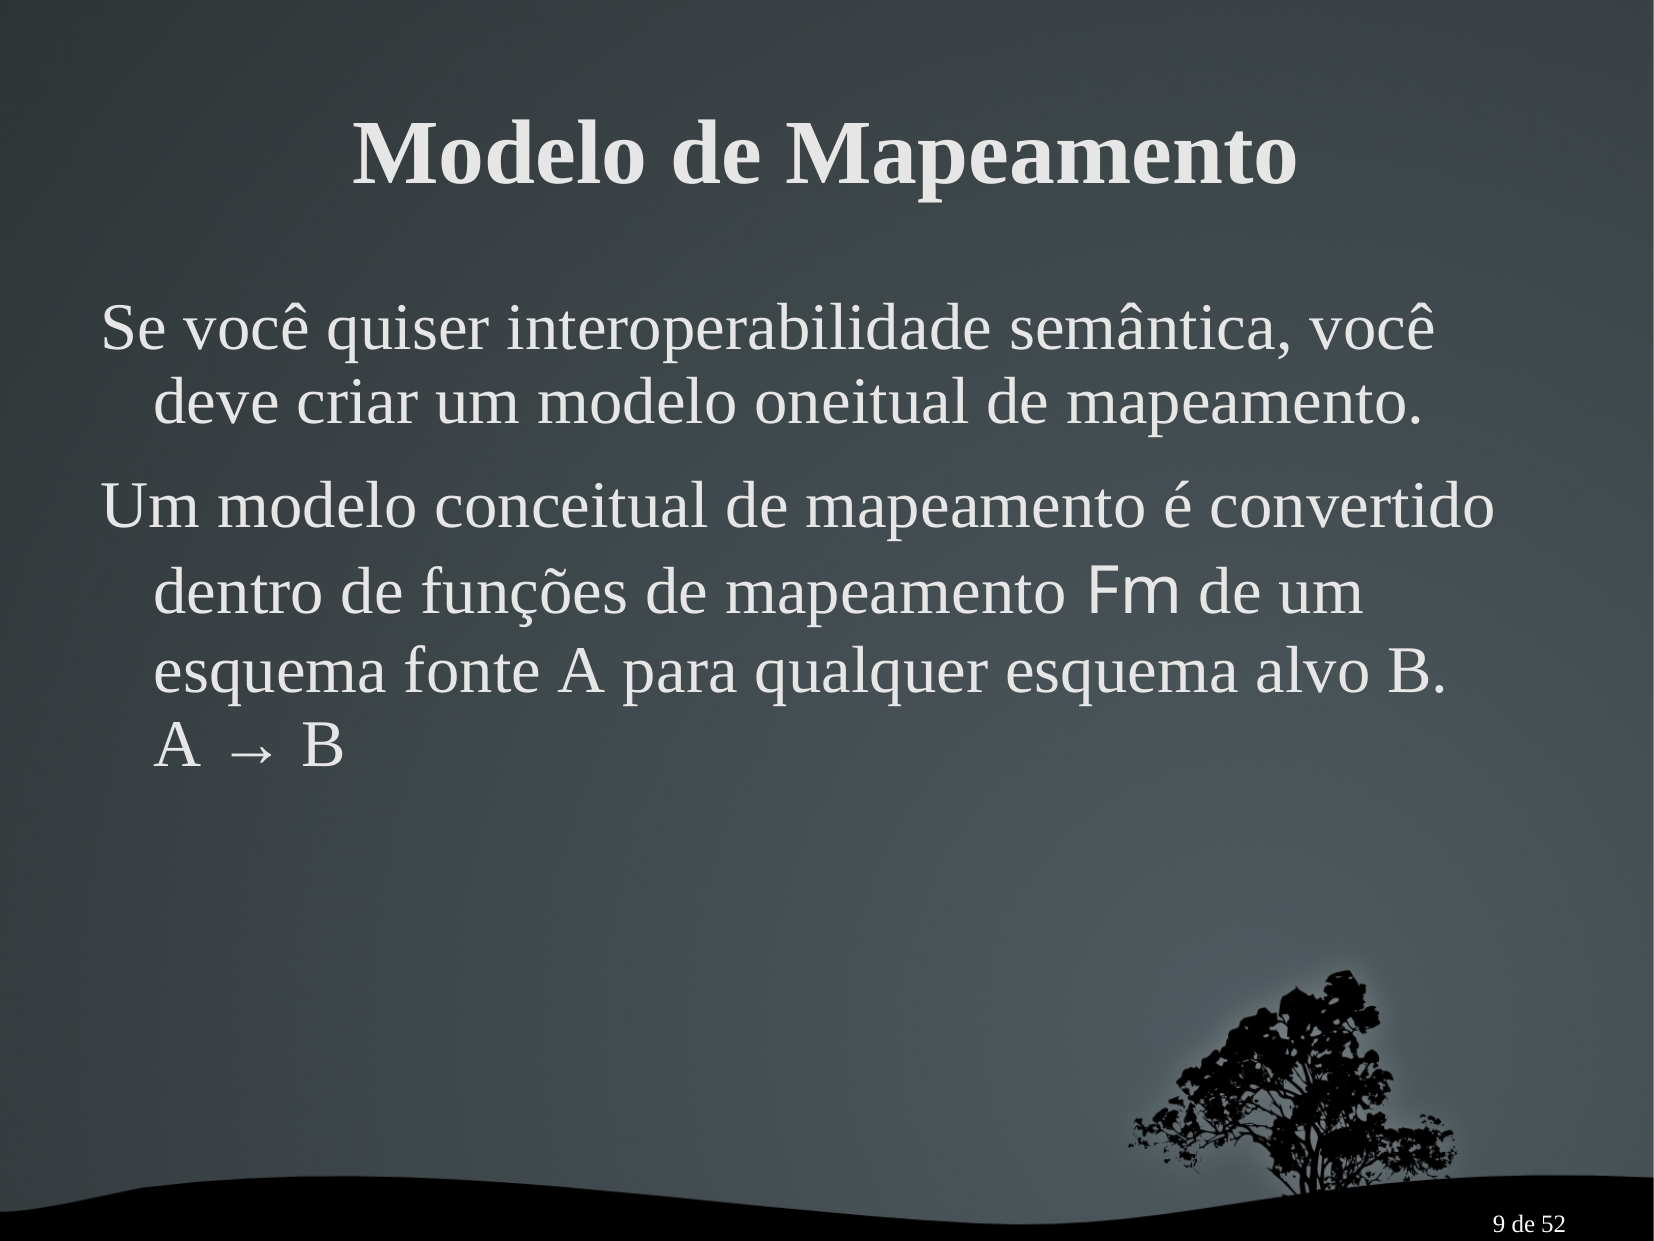

# Modelo de Mapeamento
Se você quiser interoperabilidade semântica, você deve criar um modelo oneitual de mapeamento.
Um modelo conceitual de mapeamento é convertido dentro de funções de mapeamento Fm de um esquema fonte A para qualquer esquema alvo B.
A → B
9